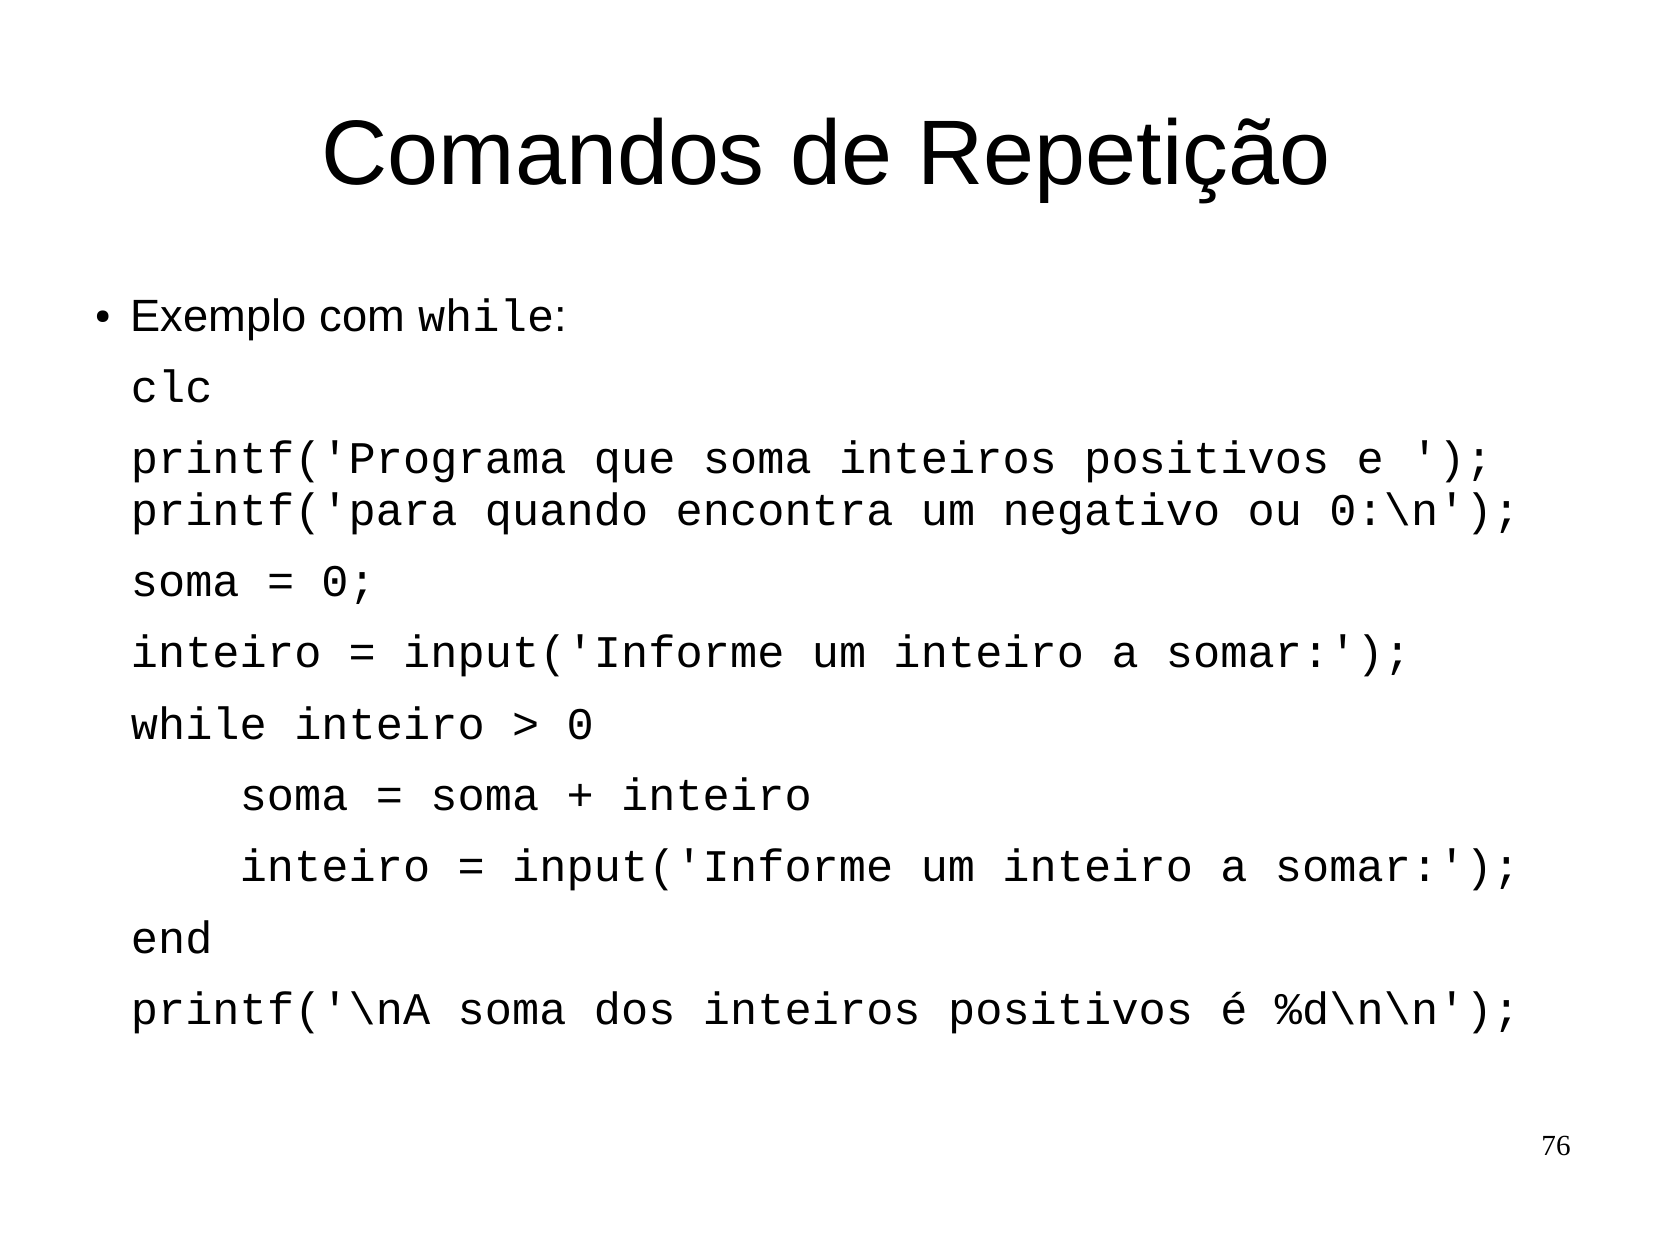

# Comandos de Repetição
Exemplo com while:
clc
printf('Programa que soma inteiros positivos e '); printf('para quando encontra um negativo ou 0:\n');
soma = 0;
inteiro = input('Informe um inteiro a somar:');
while inteiro > 0
 soma = soma + inteiro
 inteiro = input('Informe um inteiro a somar:');
end
printf('\nA soma dos inteiros positivos é %d\n\n');
76